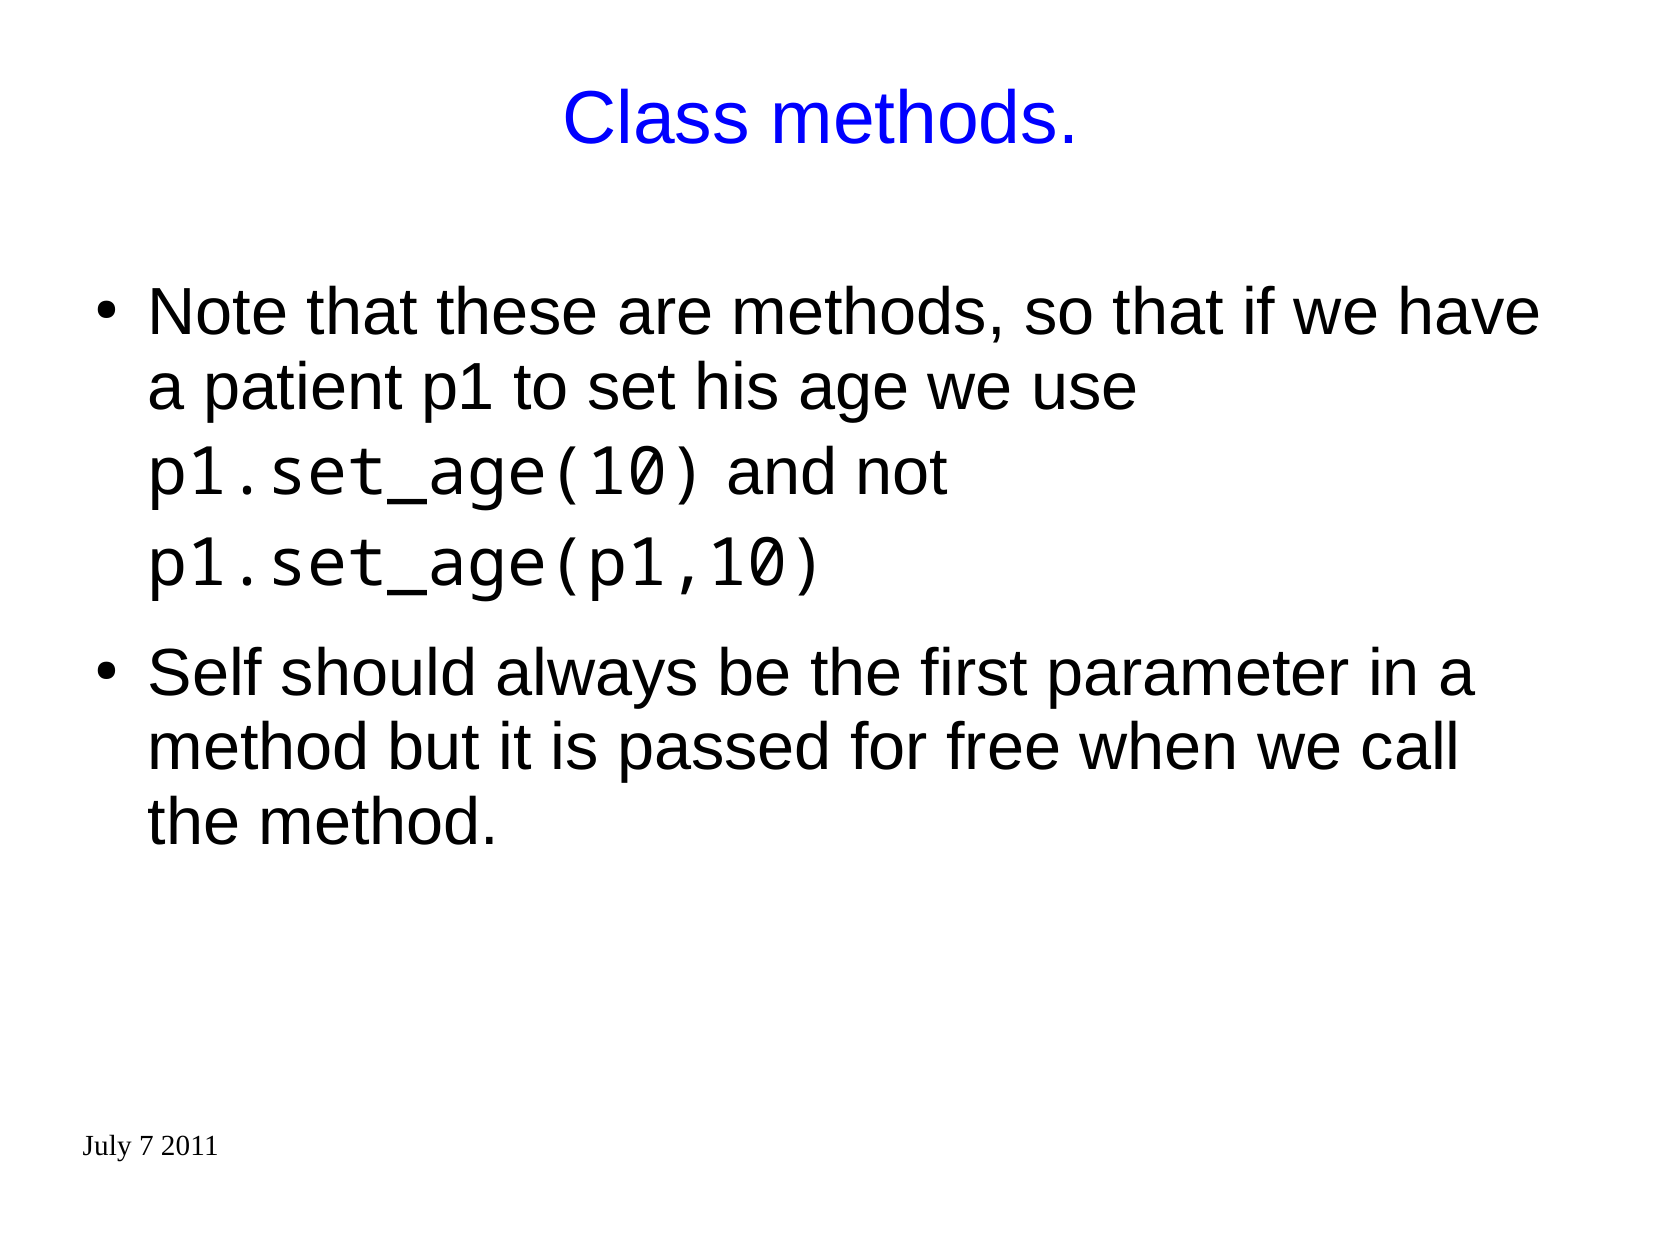

# Class methods.
Note that these are methods, so that if we have a patient p1 to set his age we use p1.set_age(10) and not p1.set_age(p1,10)
Self should always be the first parameter in a method but it is passed for free when we call the method.
July 7 2011